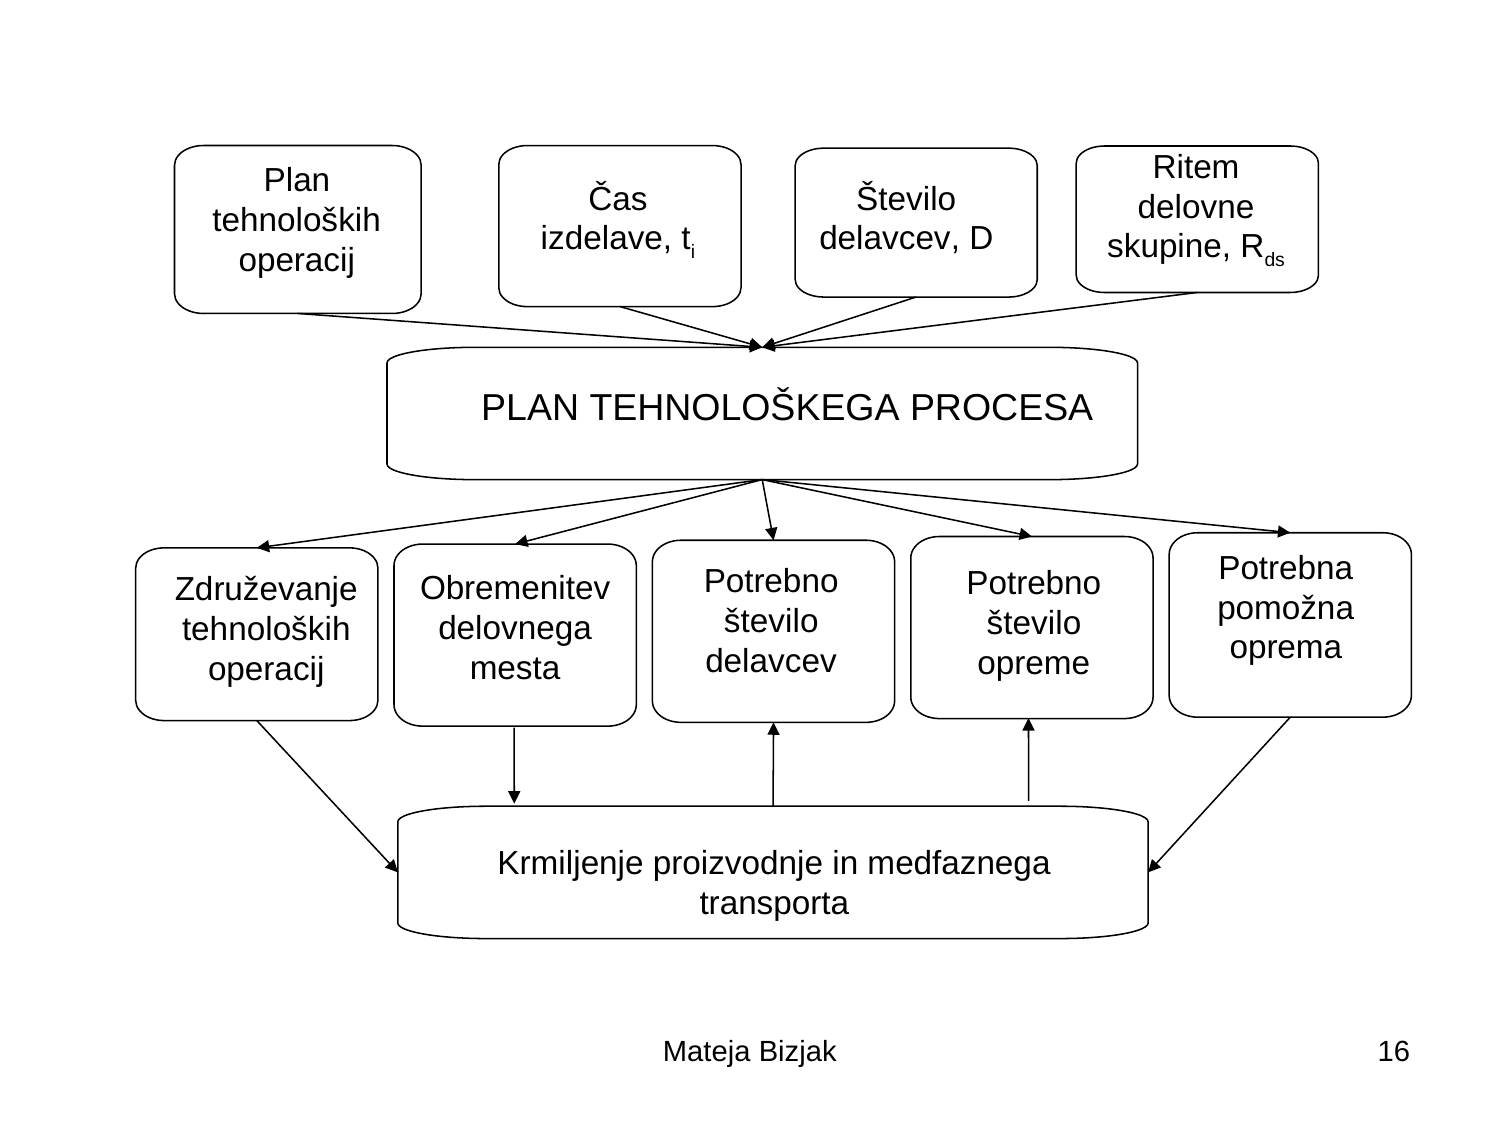

Ritem delovne skupine, Rds
Plan tehnoloških operacij
Čas izdelave, ti
Število delavcev, D
PLAN TEHNOLOŠKEGA PROCESA
Potrebna pomožna oprema
Potrebno število delavcev
Potrebno število opreme
Obremenitev delovnega mesta
Združevanje tehnoloških operacij
Krmiljenje proizvodnje in medfaznega transporta
Mateja Bizjak